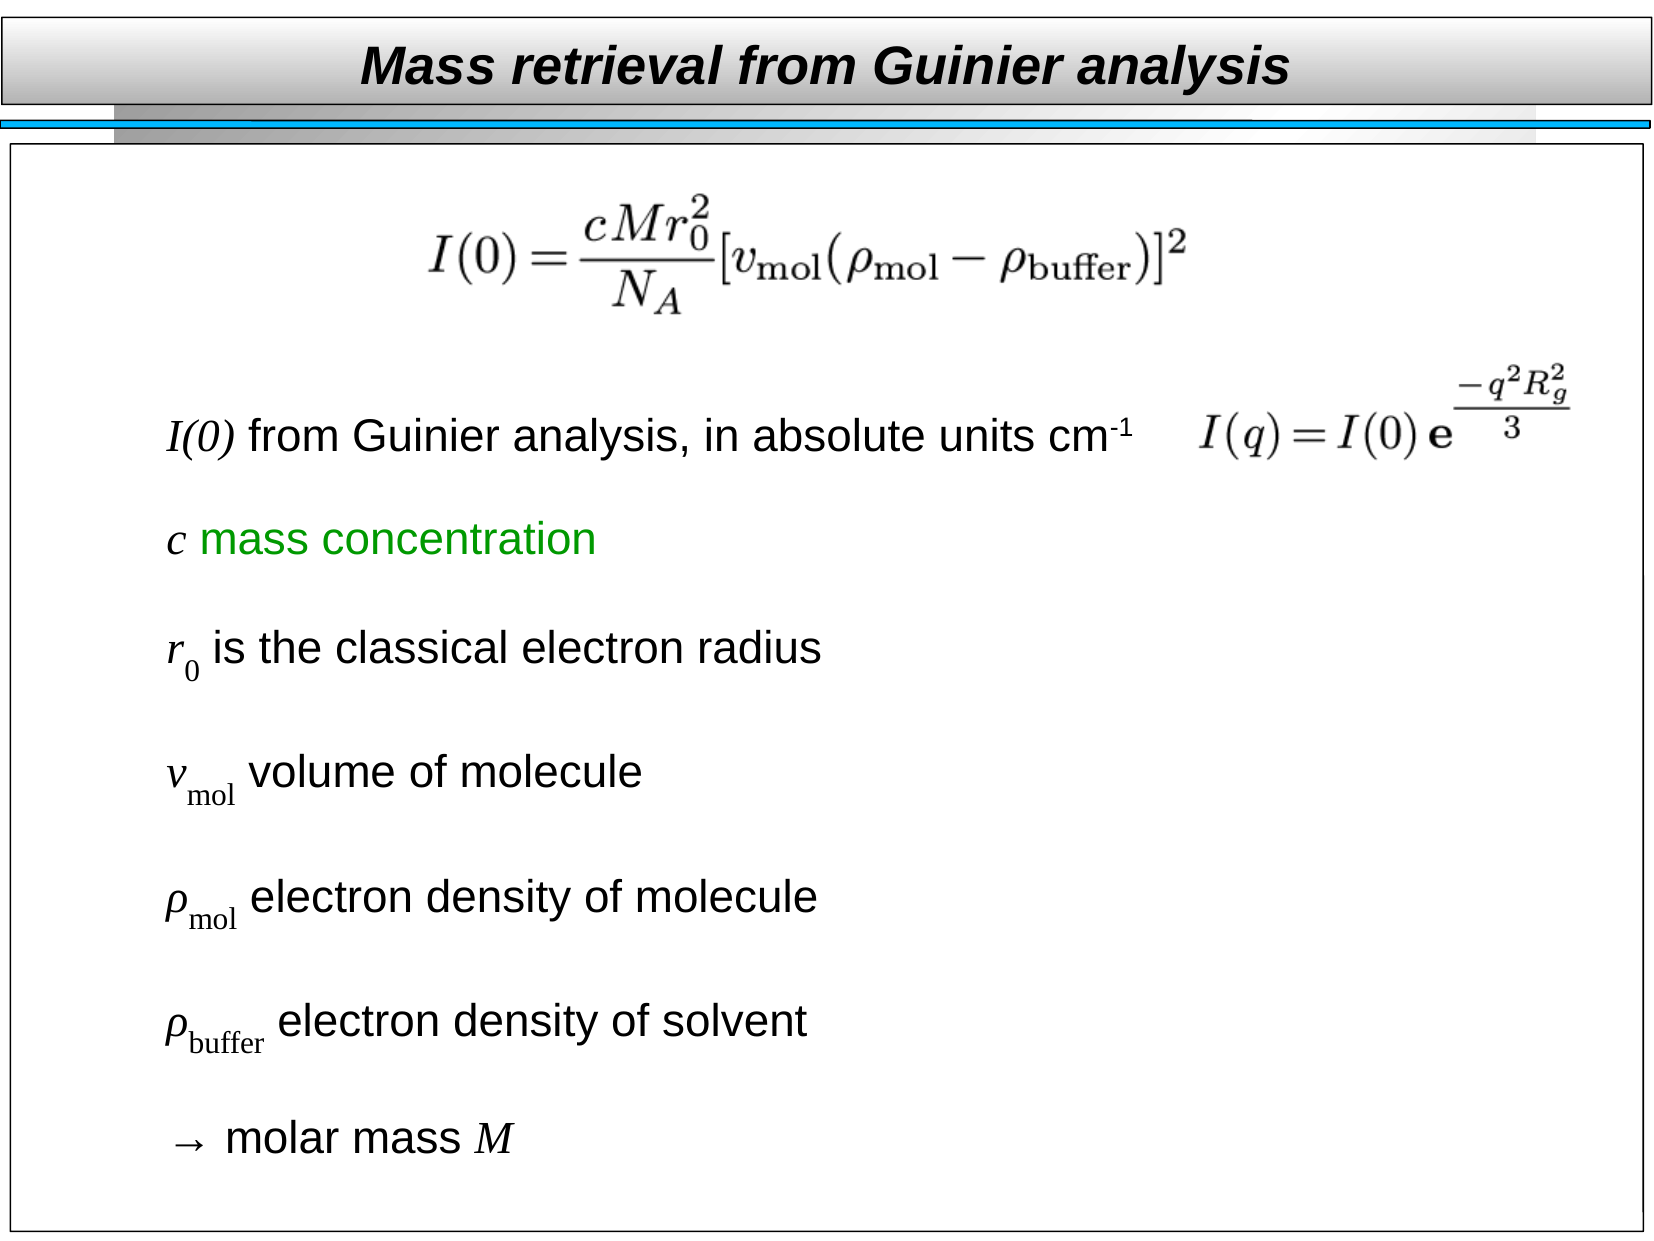

Mass retrieval from Guinier analysis
I(0) from Guinier analysis, in absolute units cm-1
c mass concentration
r0 is the classical electron radius
vmol volume of molecule
ρmol electron density of molecule
ρbuffer electron density of solvent
→ molar mass M